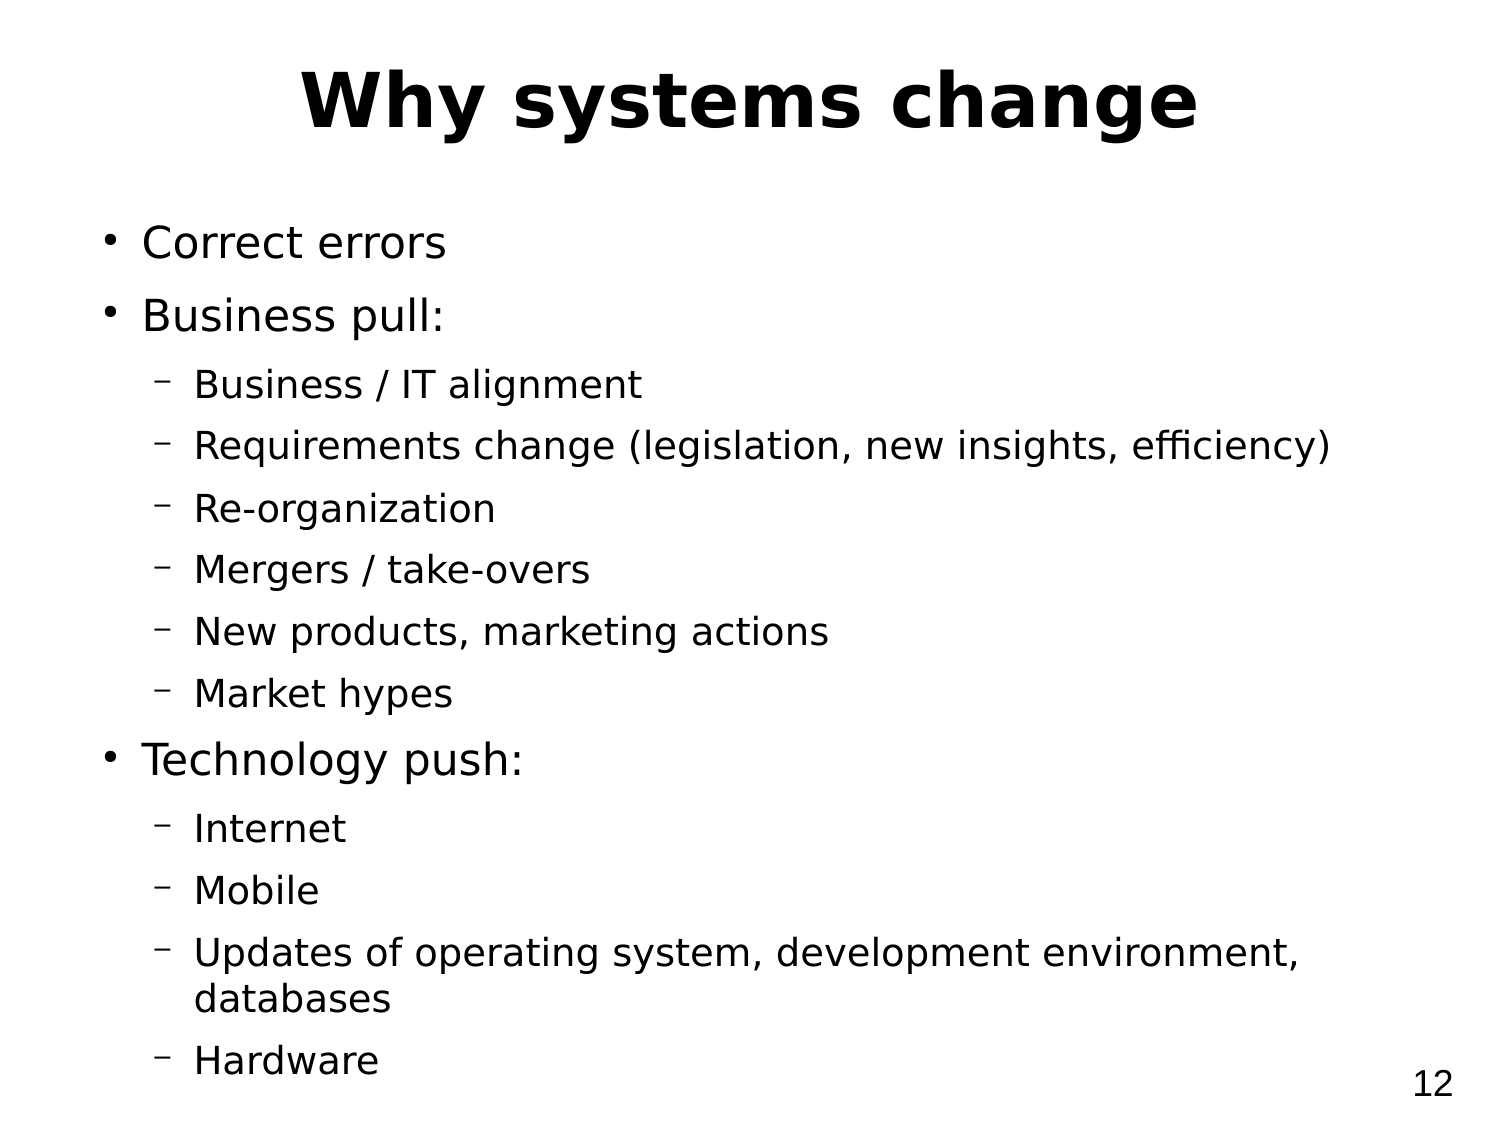

# Why systems change
Correct errors
Business pull:
Business / IT alignment
Requirements change (legislation, new insights, efficiency)
Re-organization
Mergers / take-overs
New products, marketing actions
Market hypes
Technology push:
Internet
Mobile
Updates of operating system, development environment, databases
Hardware